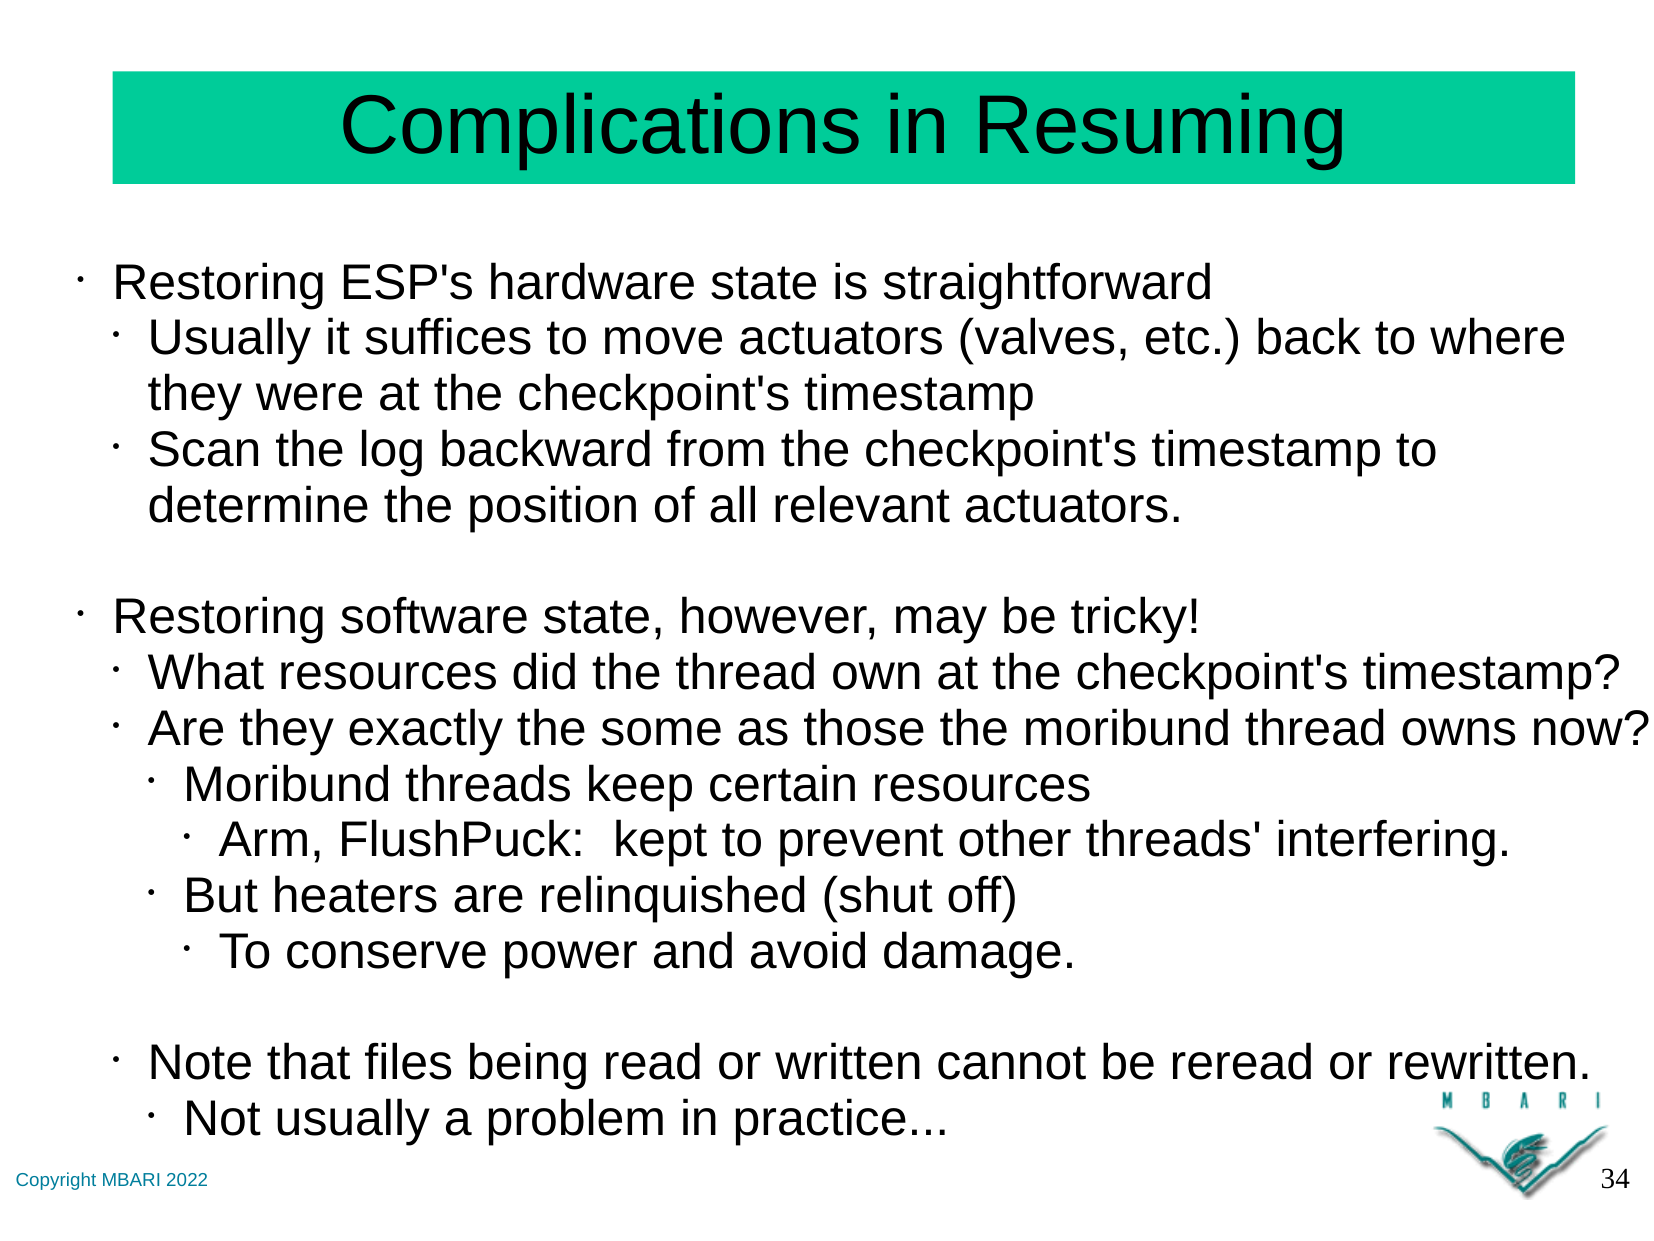

Complications in Resuming
Restoring ESP's hardware state is straightforward
Usually it suffices to move actuators (valves, etc.) back to where
they were at the checkpoint's timestamp
Scan the log backward from the checkpoint's timestamp to
determine the position of all relevant actuators.
Restoring software state, however, may be tricky!
What resources did the thread own at the checkpoint's timestamp?
Are they exactly the some as those the moribund thread owns now?
Moribund threads keep certain resources
Arm, FlushPuck: kept to prevent other threads' interfering.
But heaters are relinquished (shut off)
To conserve power and avoid damage.
Note that files being read or written cannot be reread or rewritten.
Not usually a problem in practice...